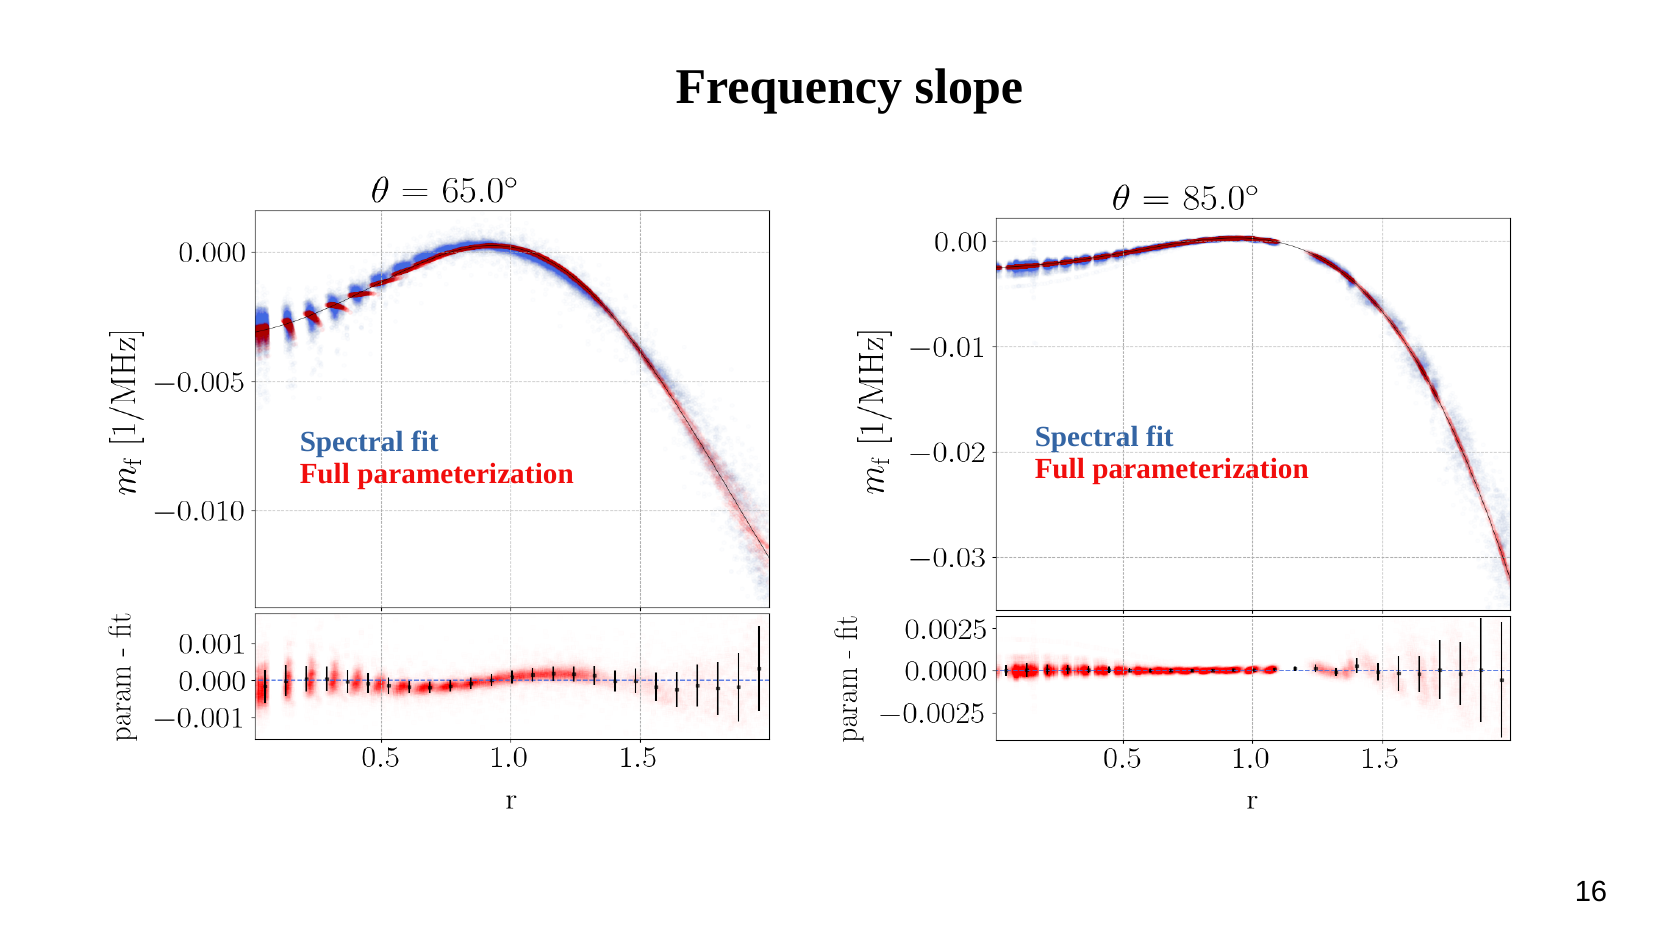

Frequency slope
Spectral fit
Full parameterization
Spectral fit
Full parameterization